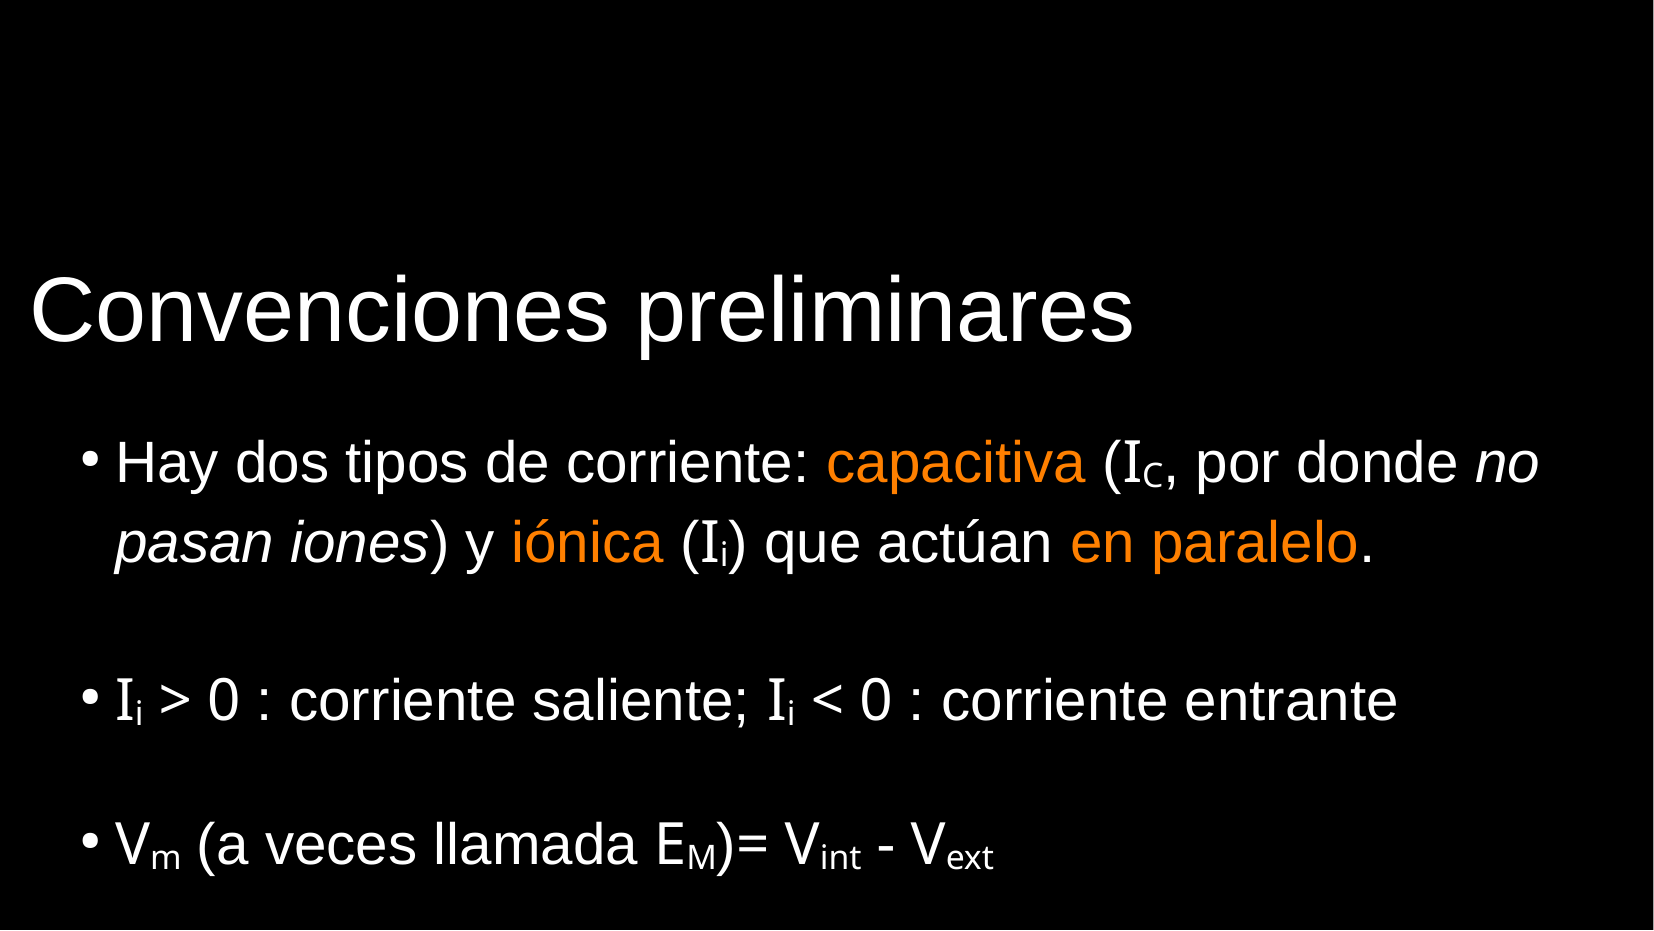

# Convenciones preliminares
Hay dos tipos de corriente: capacitiva (IC, por donde no pasan iones) y iónica (Ii) que actúan en paralelo.
Ii > 0 : corriente saliente; Ii < 0 : corriente entrante
Vm (a veces llamada EM)= Vint - Vext